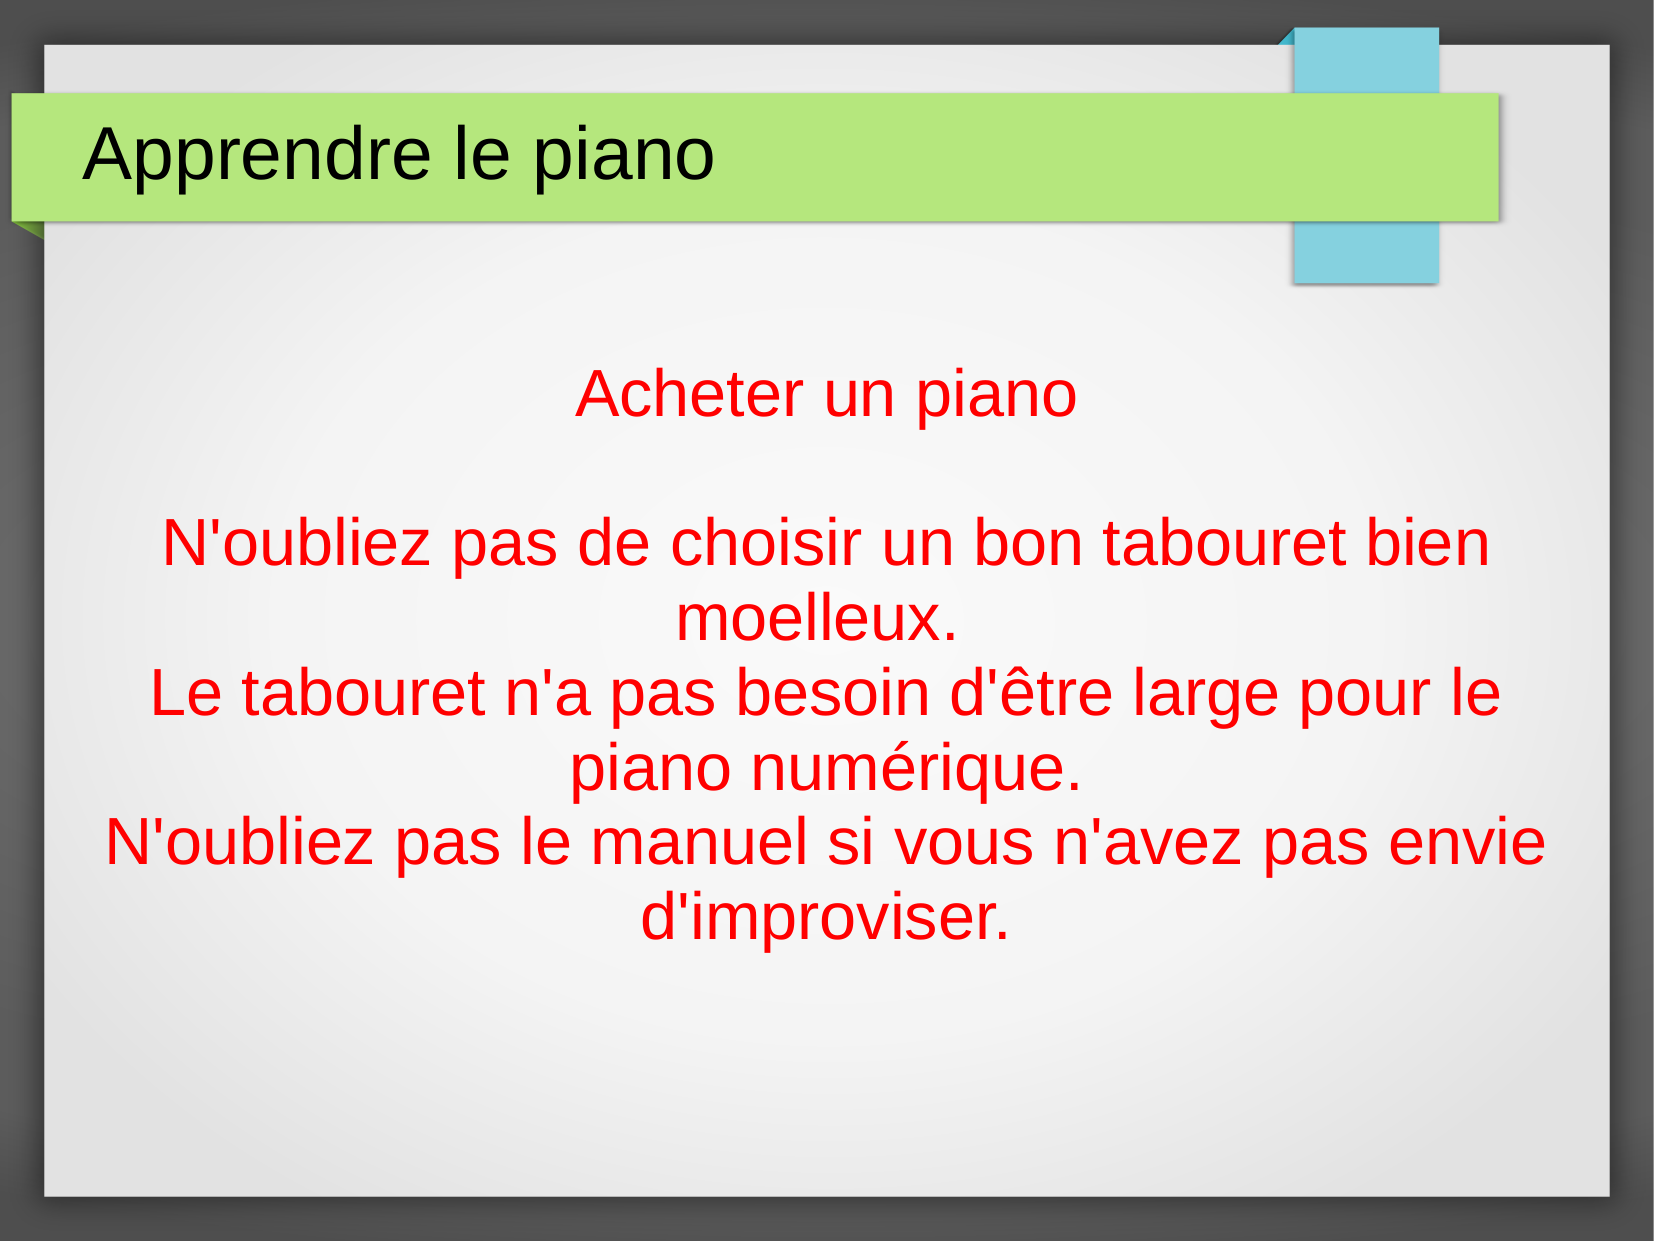

# Apprendre le piano
Acheter un piano
N'oubliez pas de choisir un bon tabouret bien moelleux.
Le tabouret n'a pas besoin d'être large pour le piano numérique.
N'oubliez pas le manuel si vous n'avez pas envie d'improviser.